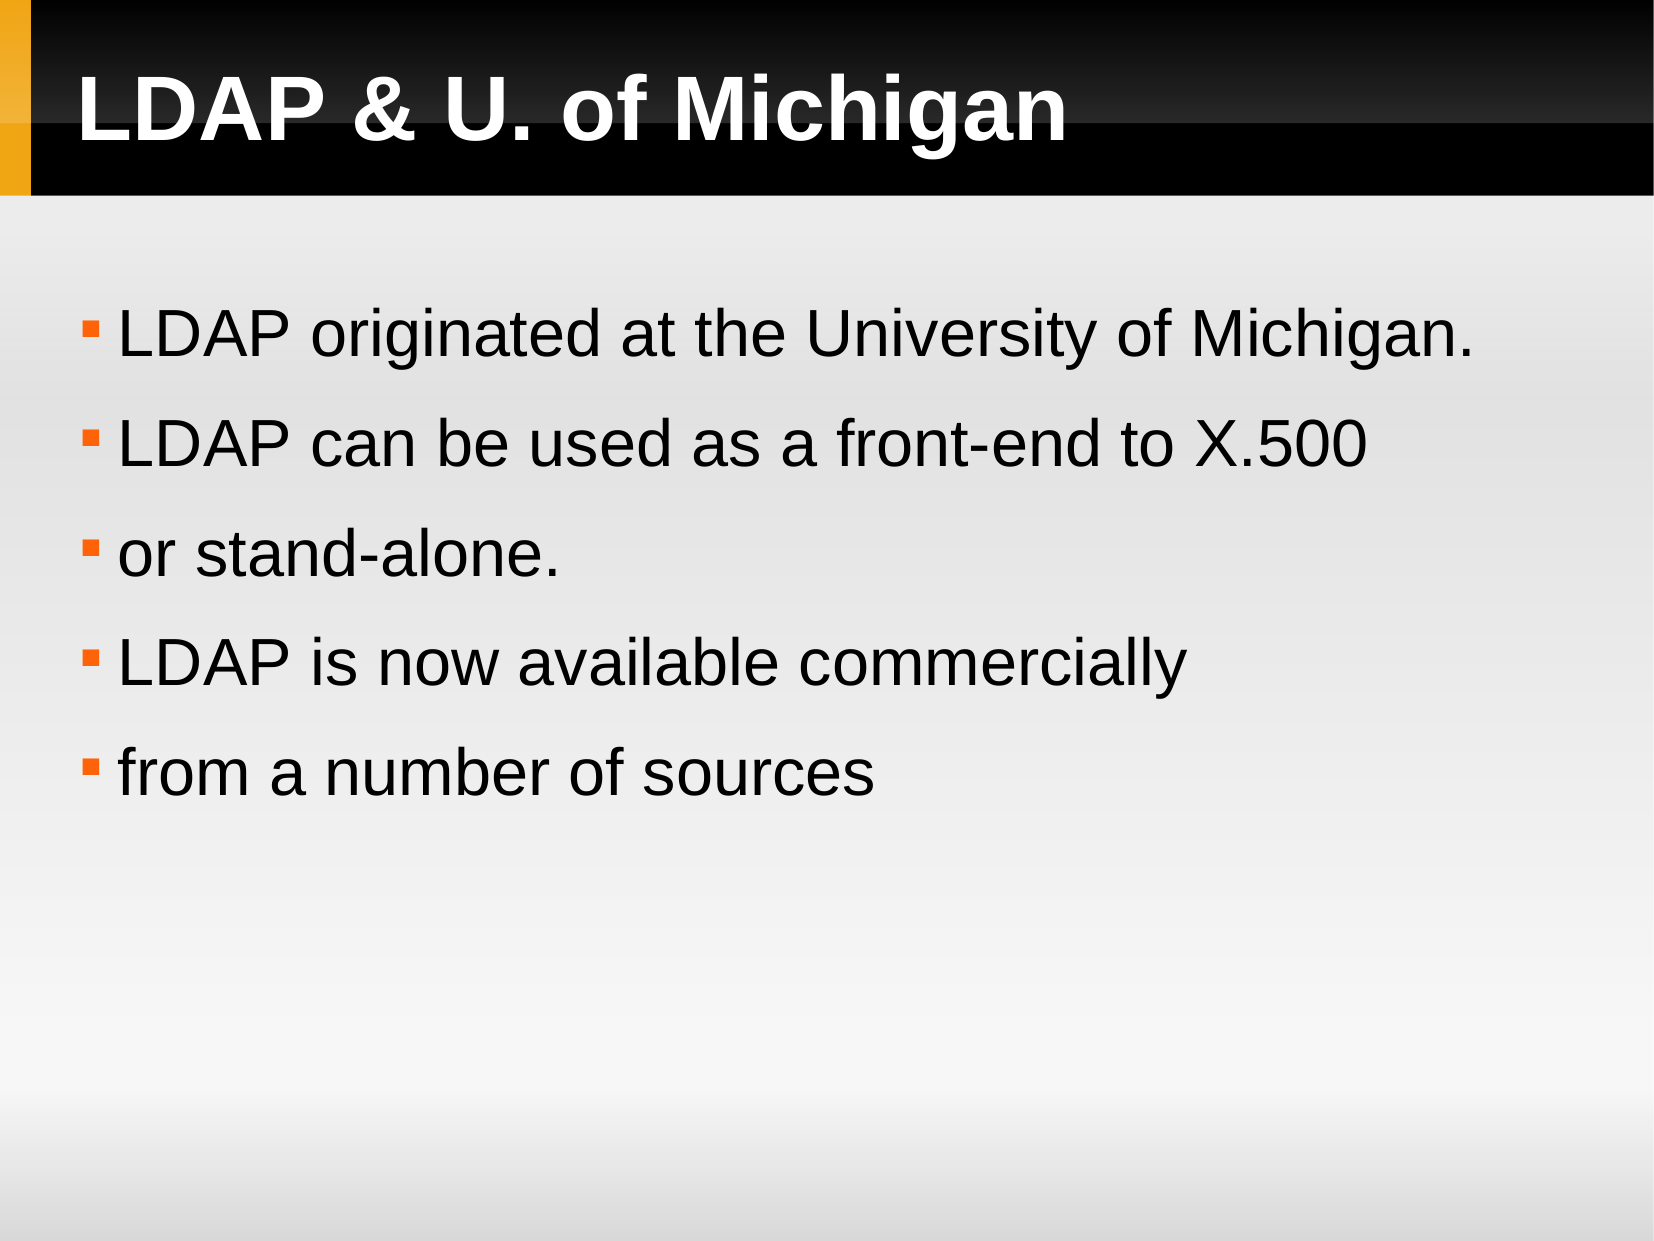

# LDAP & U. of Michigan
 LDAP originated at the University of Michigan.
 LDAP can be used as a front-end to X.500
 or stand-alone.
 LDAP is now available commercially
 from a number of sources